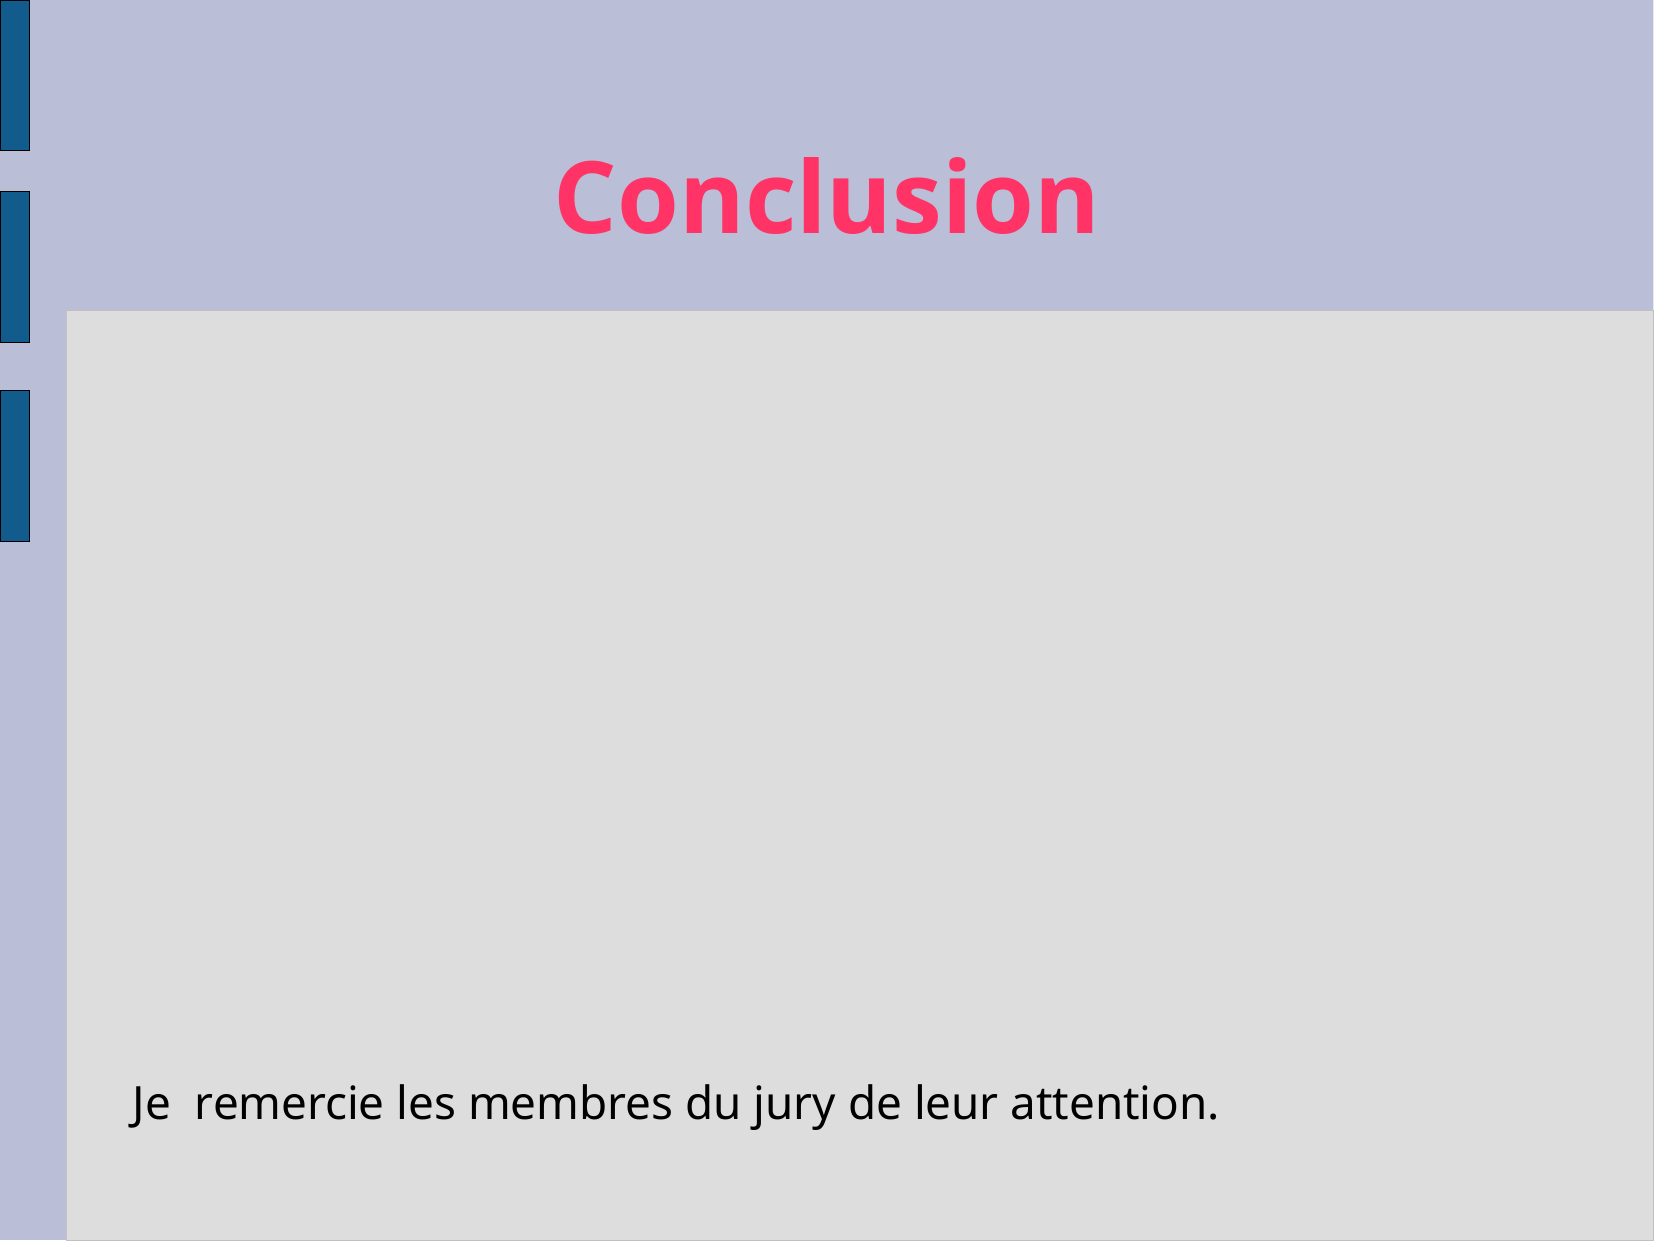

# Conclusion
Je remercie les membres du jury de leur attention.